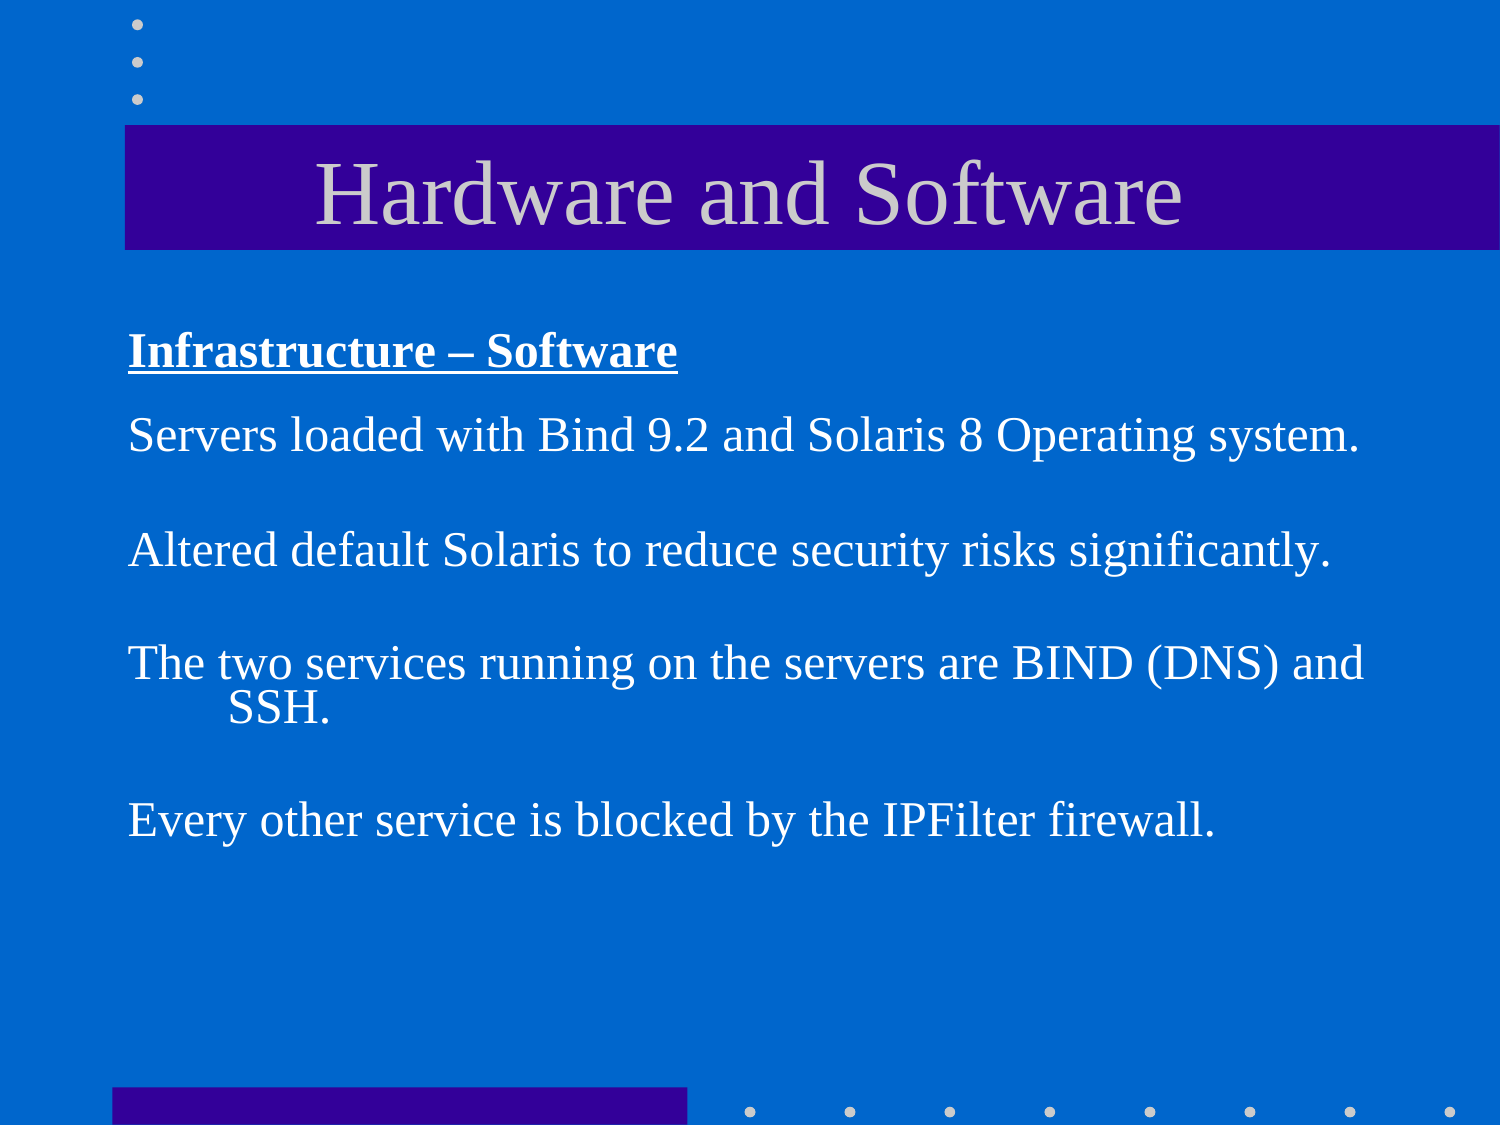

# Hardware and Software
Infrastructure – Software
Servers loaded with Bind 9.2 and Solaris 8 Operating system.
Altered default Solaris to reduce security risks significantly.
The two services running on the servers are BIND (DNS) and SSH.
Every other service is blocked by the IPFilter firewall.